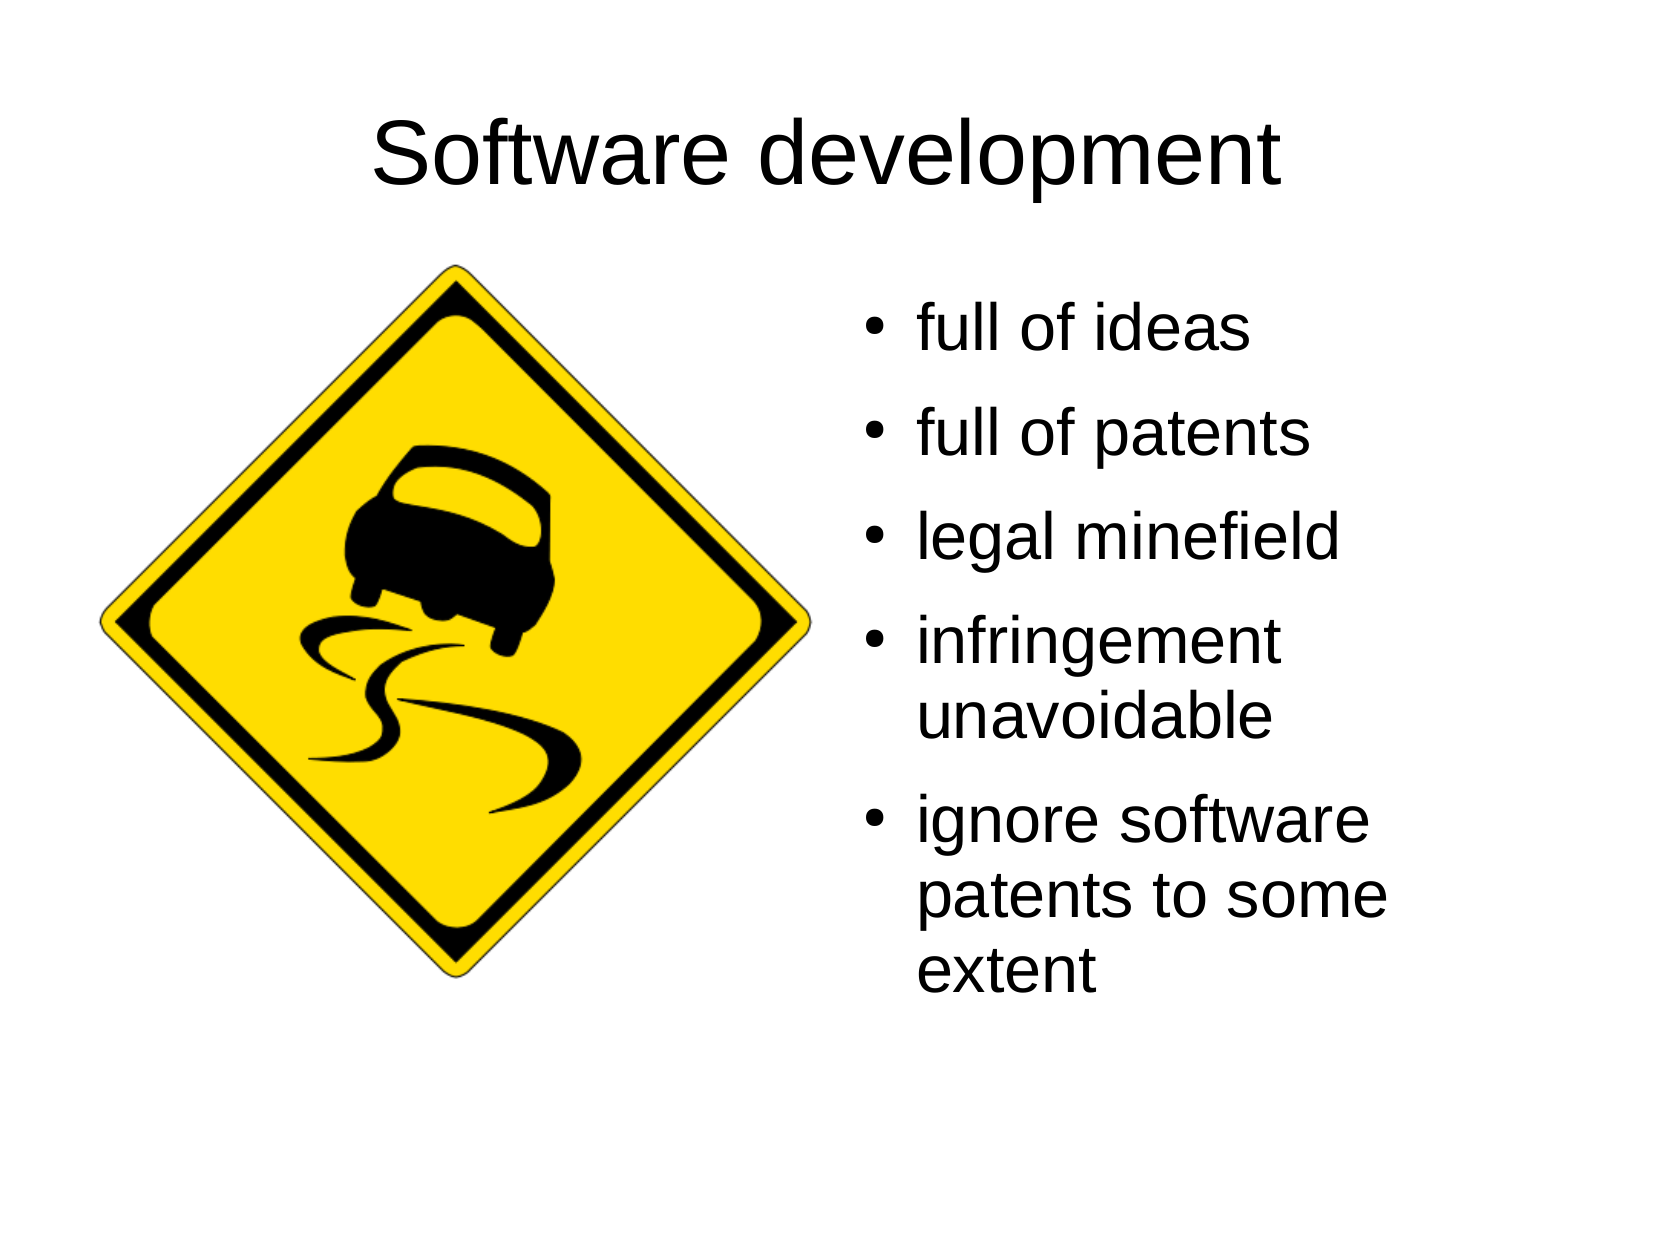

# Software development
full of ideas
full of patents
legal minefield
infringement unavoidable
ignore software patents to some extent